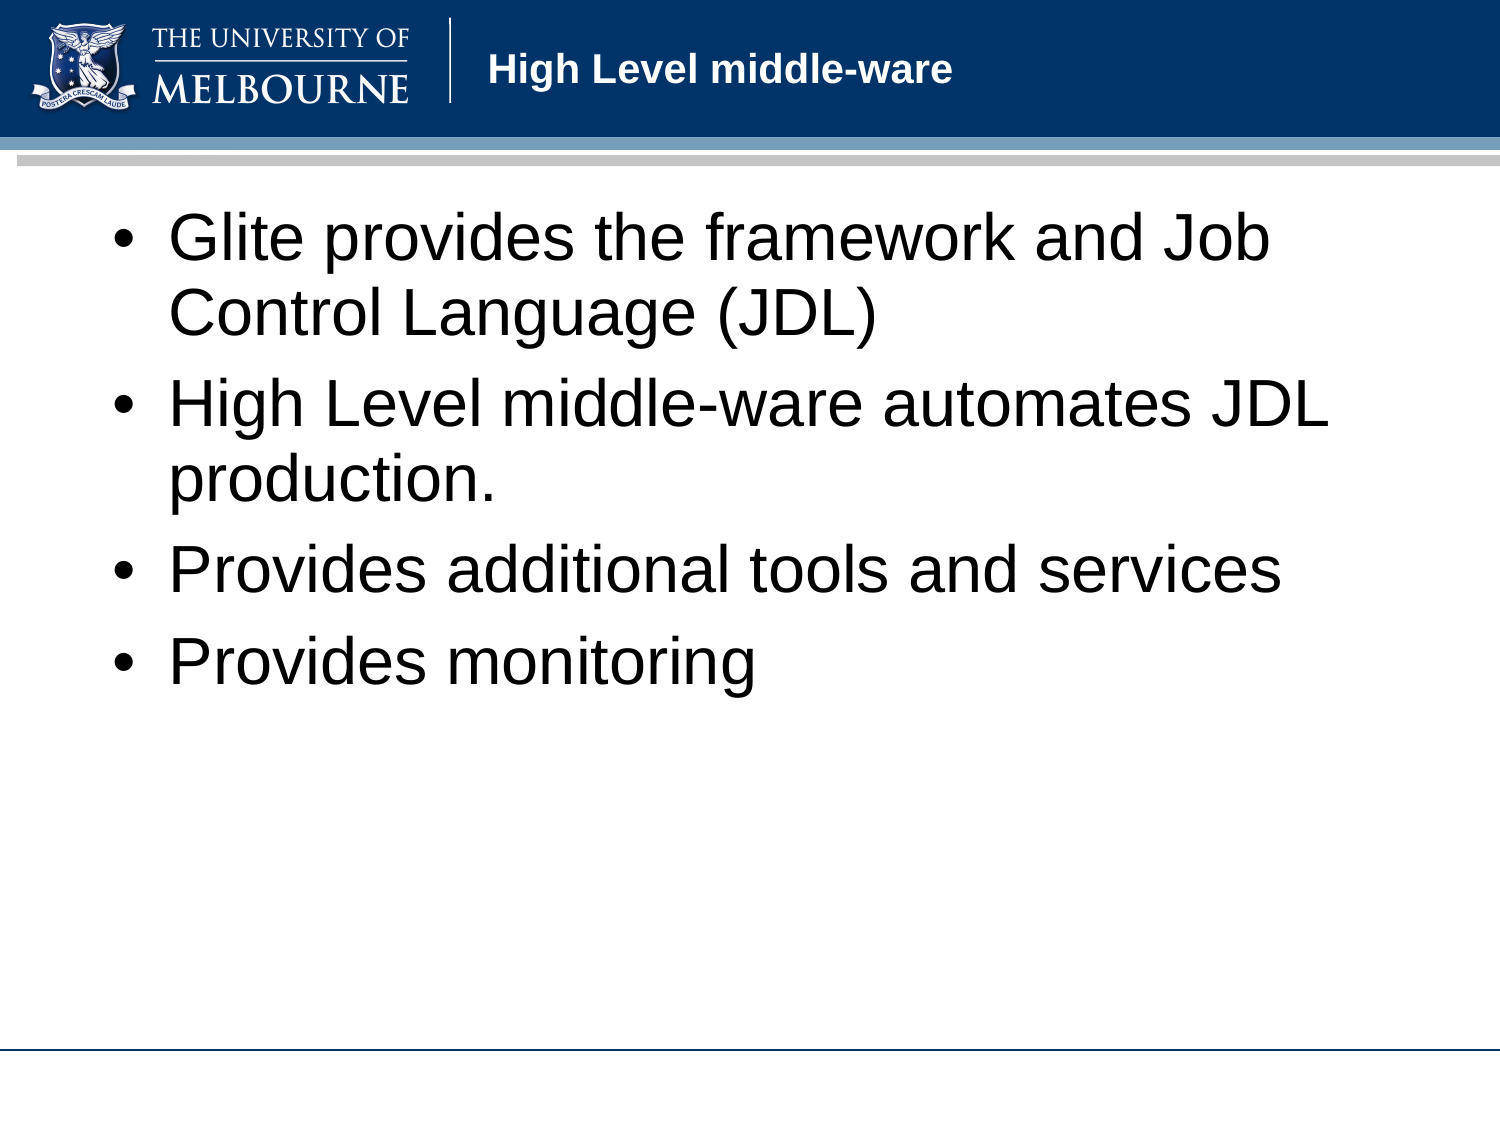

# High Level middle-ware
Glite provides the framework and Job Control Language (JDL)
High Level middle-ware automates JDL production.
Provides additional tools and services
Provides monitoring